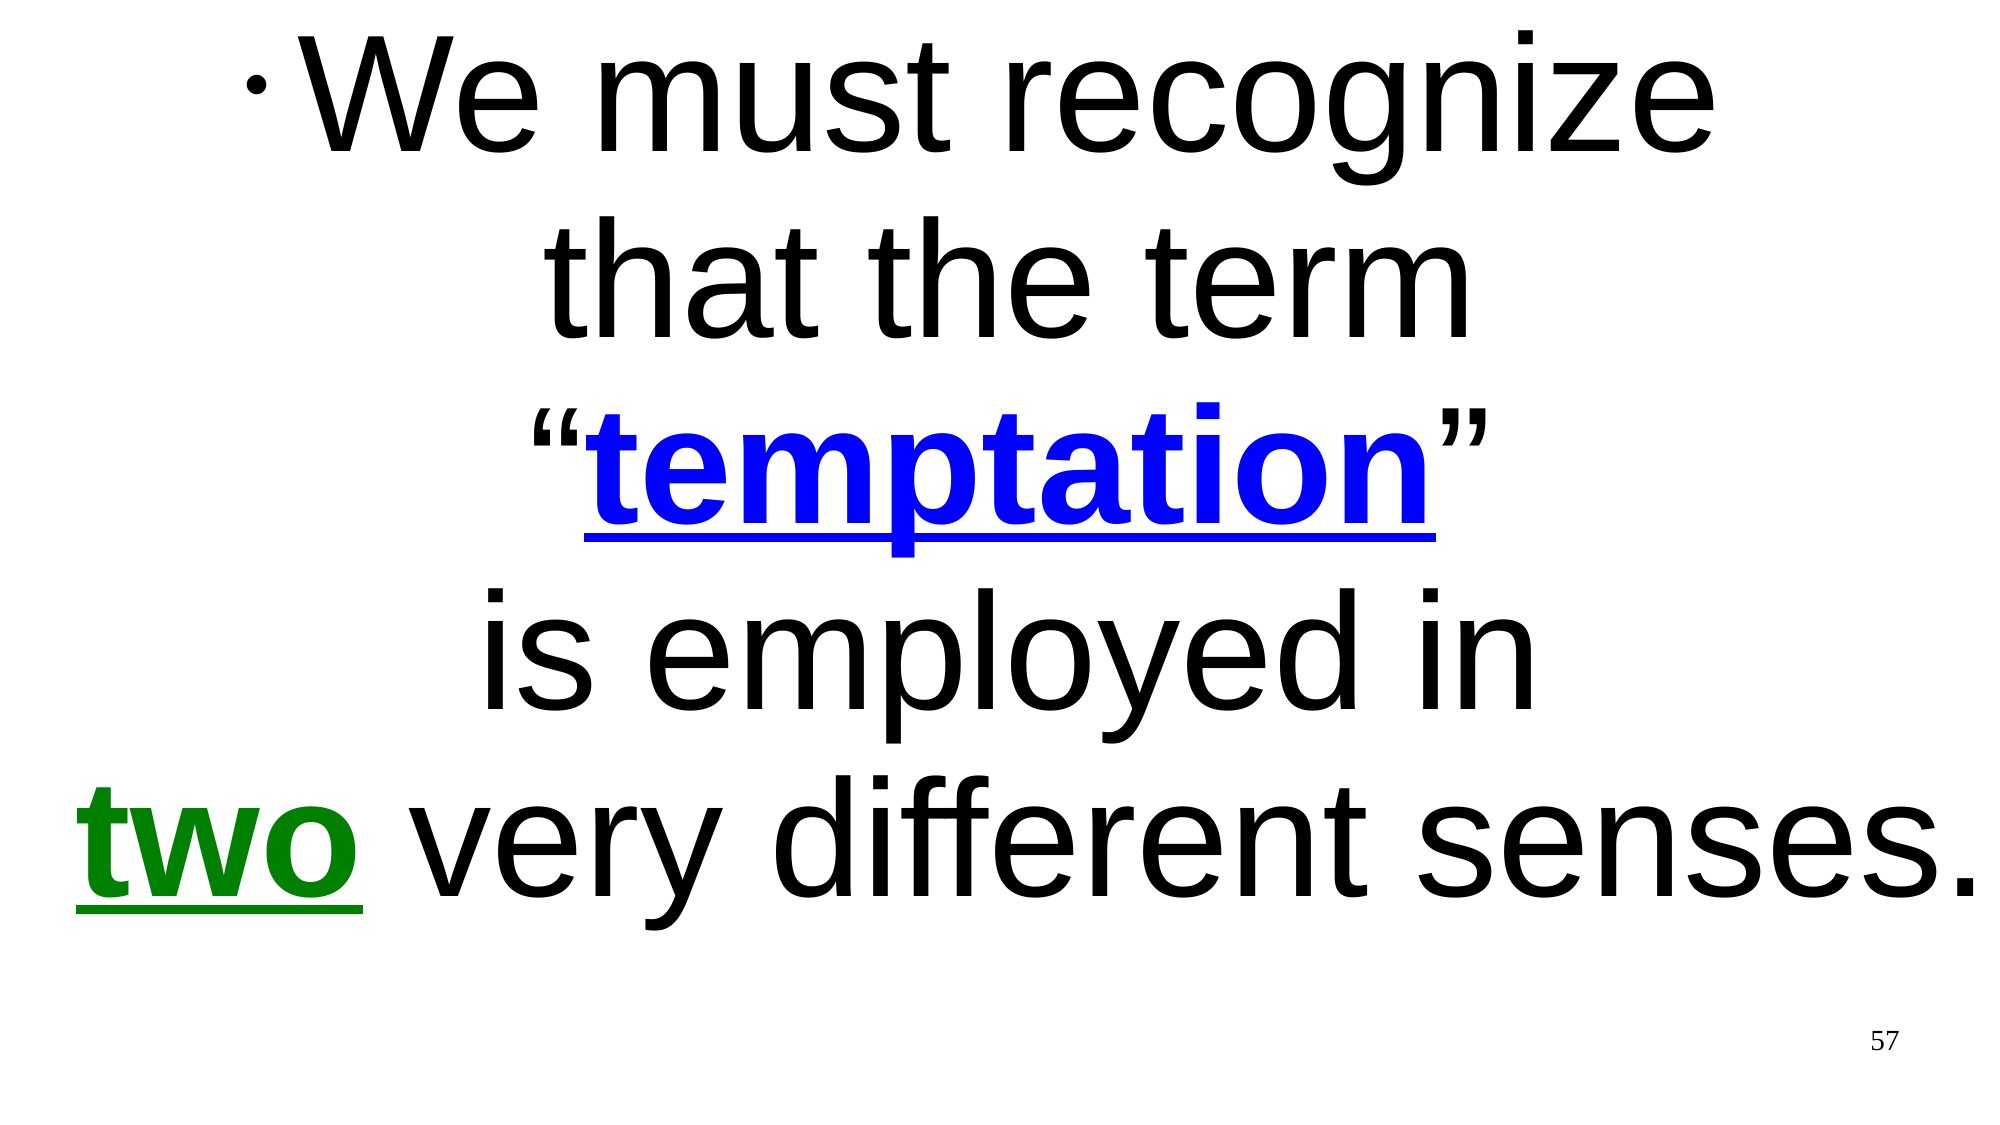

# We must recognize that the term “temptation” is employed in two very different senses.
57